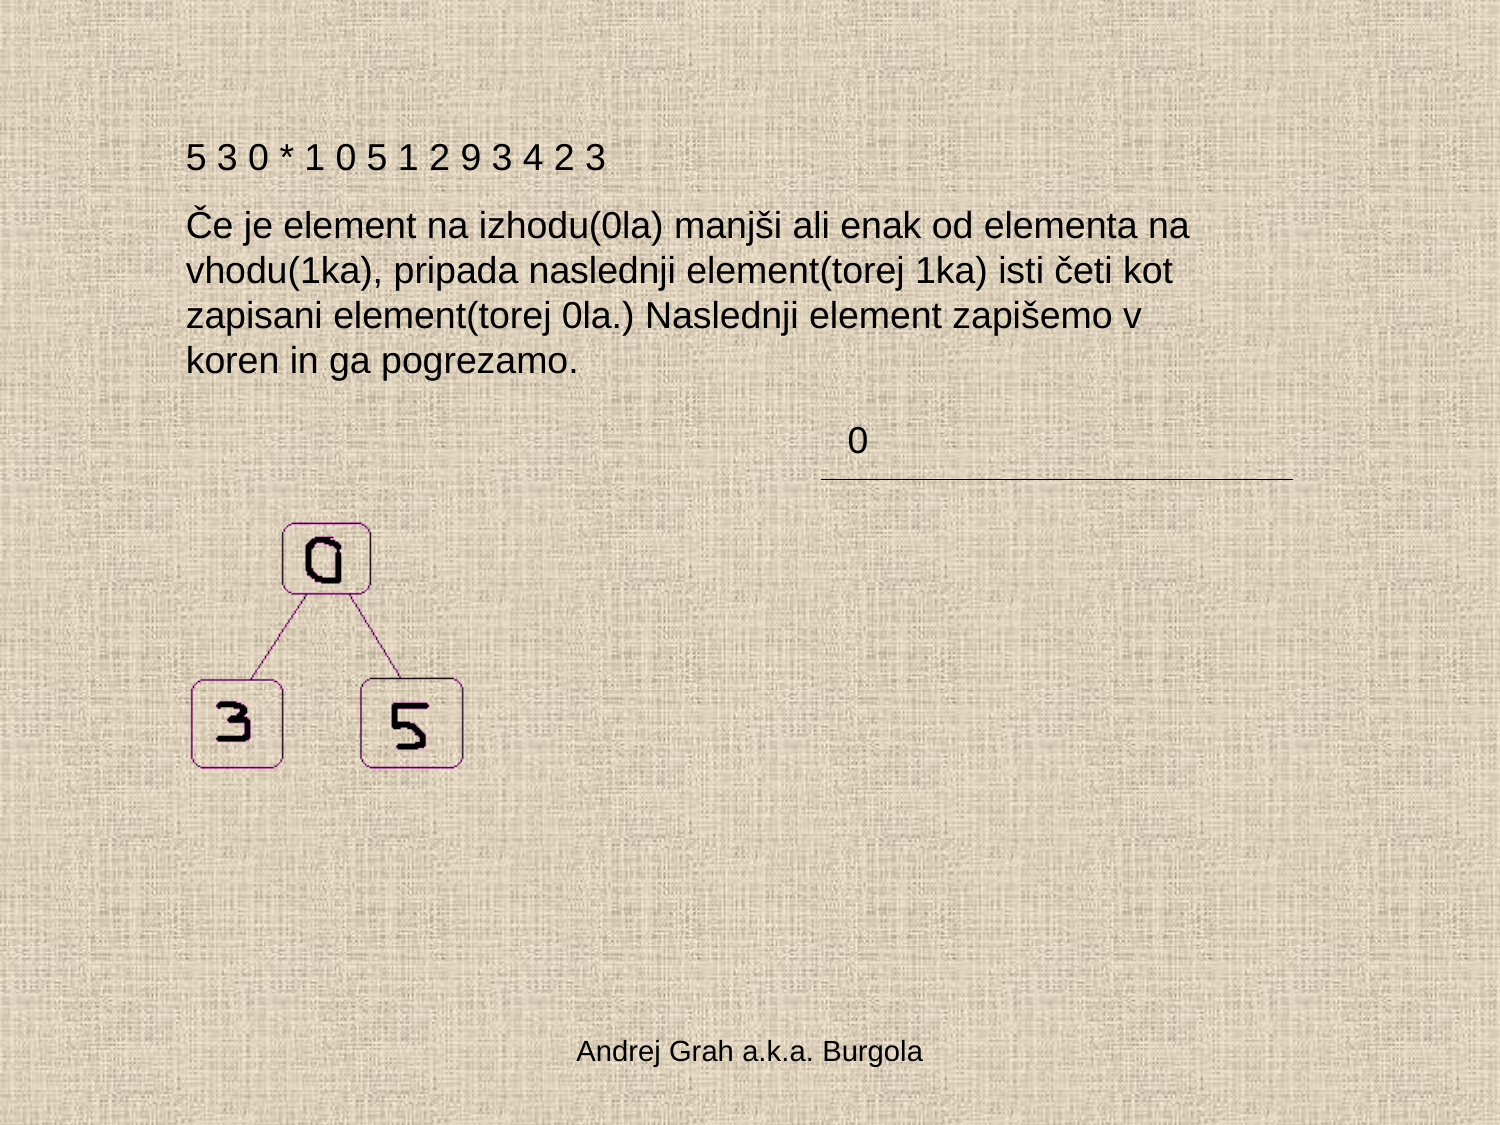

5 3 0 * 1 0 5 1 2 9 3 4 2 3
Če je element na izhodu(0la) manjši ali enak od elementa na vhodu(1ka), pripada naslednji element(torej 1ka) isti četi kot zapisani element(torej 0la.) Naslednji element zapišemo v koren in ga pogrezamo.
0
Andrej Grah a.k.a. Burgola